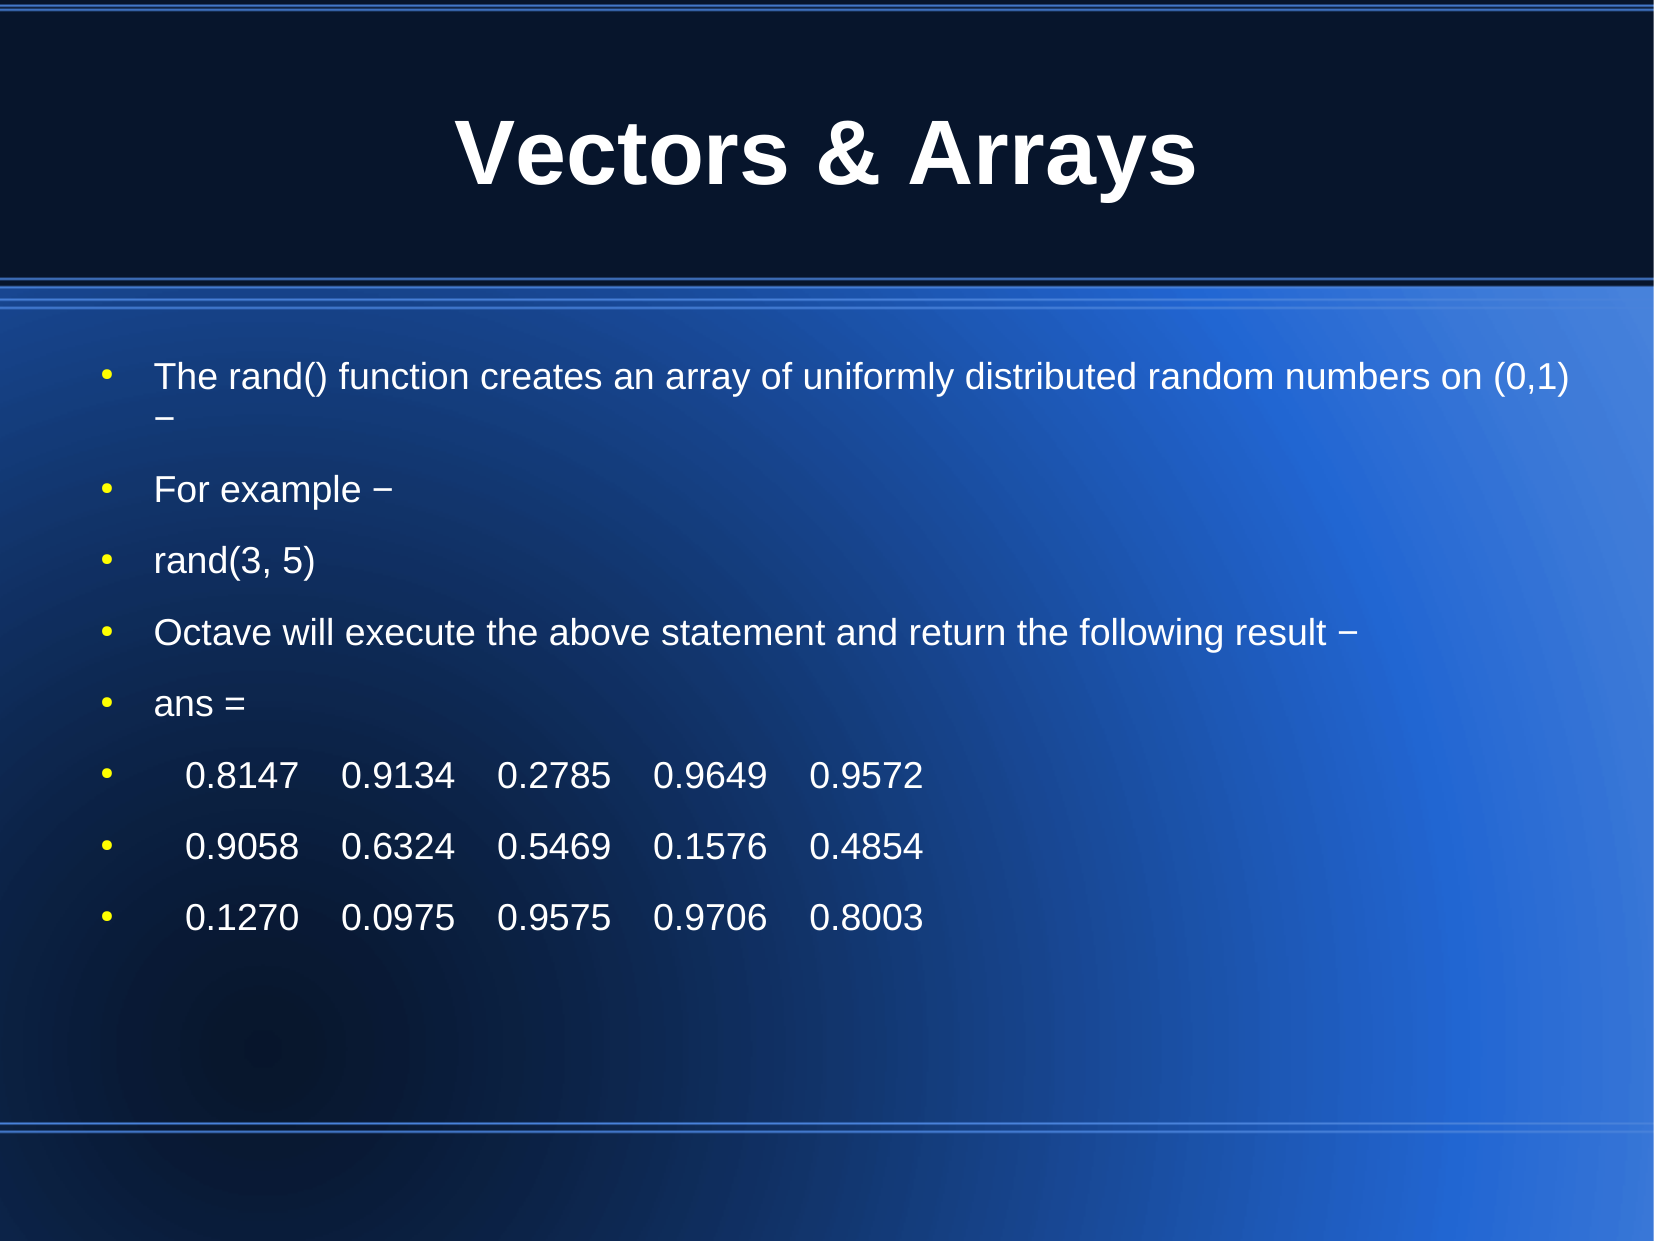

# Vectors & Arrays
The rand() function creates an array of uniformly distributed random numbers on (0,1) −
For example −
rand(3, 5)
Octave will execute the above statement and return the following result −
ans =
 0.8147 0.9134 0.2785 0.9649 0.9572
 0.9058 0.6324 0.5469 0.1576 0.4854
 0.1270 0.0975 0.9575 0.9706 0.8003